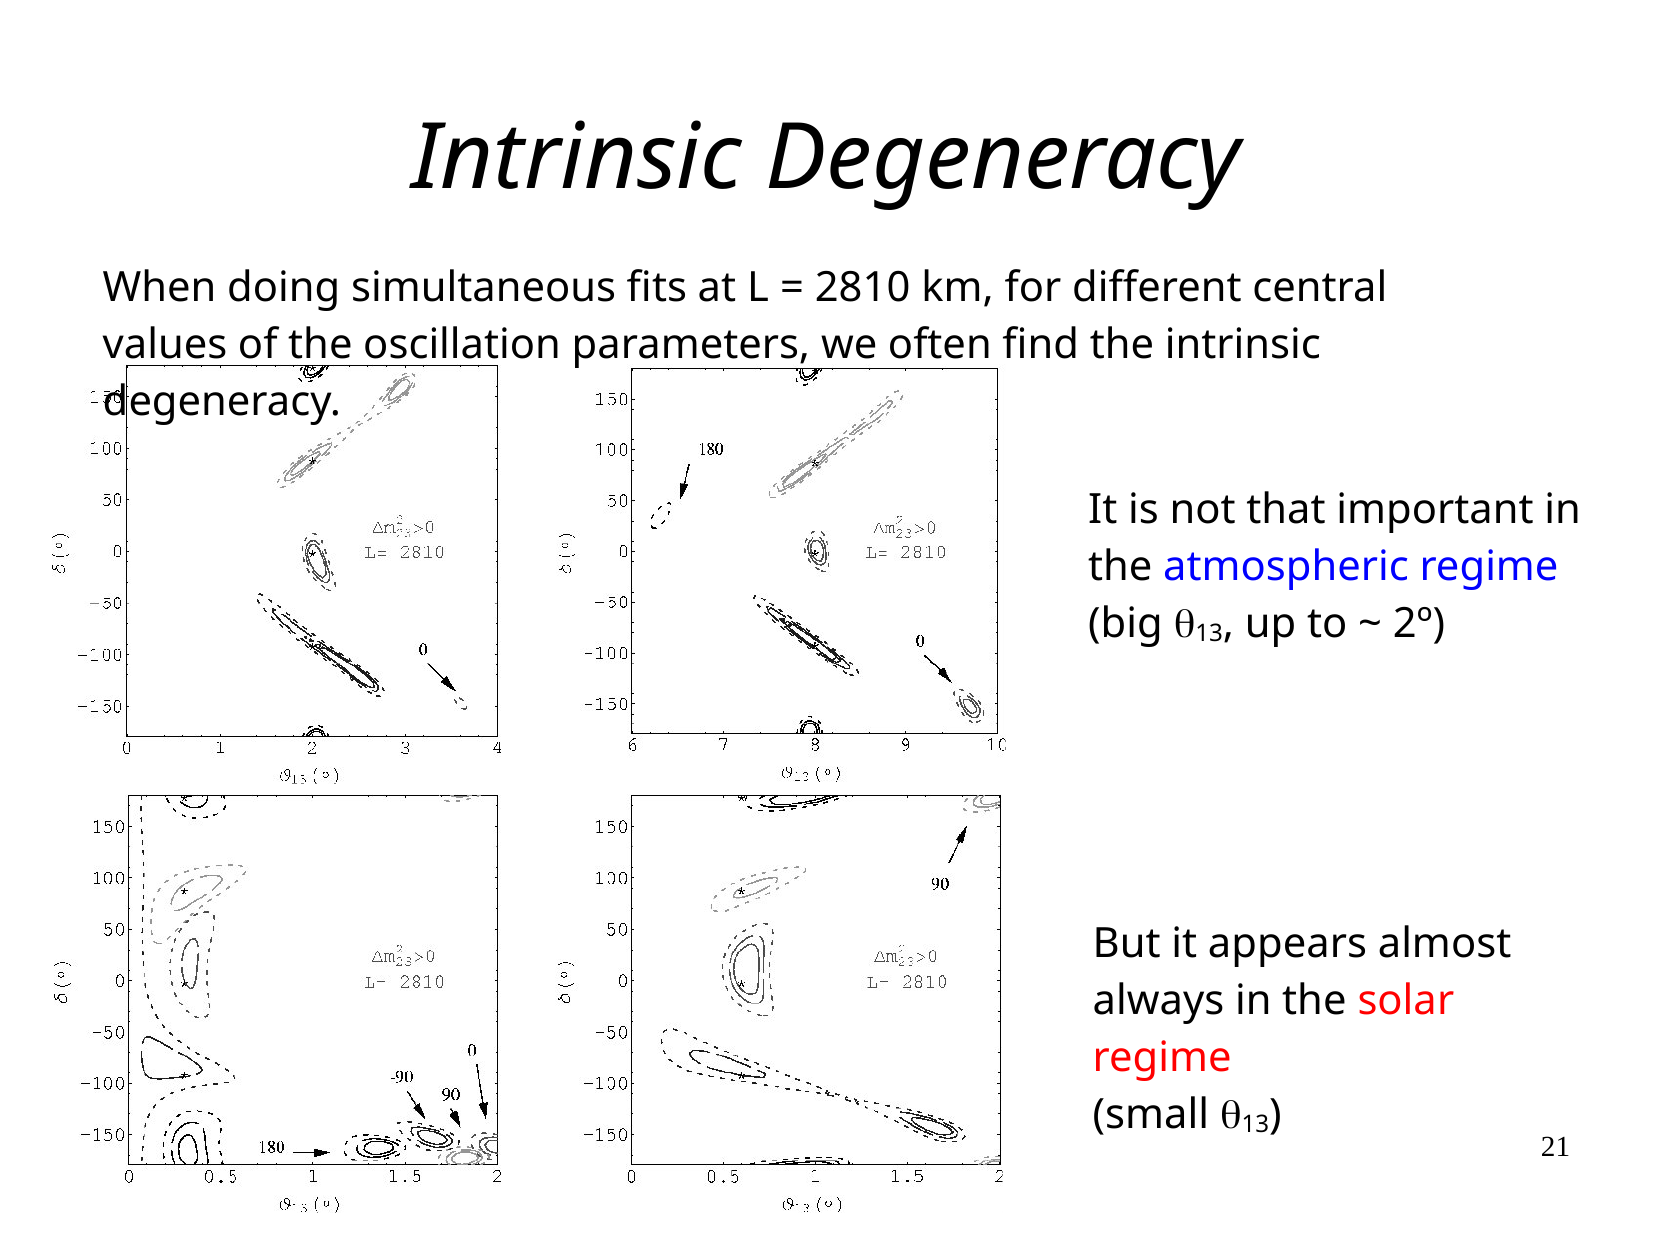

# Intrinsic Degeneracy
When doing simultaneous fits at L = 2810 km, for different central values of the oscillation parameters, we often find the intrinsic degeneracy.
It is not that important in the atmospheric regime (big q13, up to ~ 2º)
But it appears almost always in the solar regime
(small q13)
21